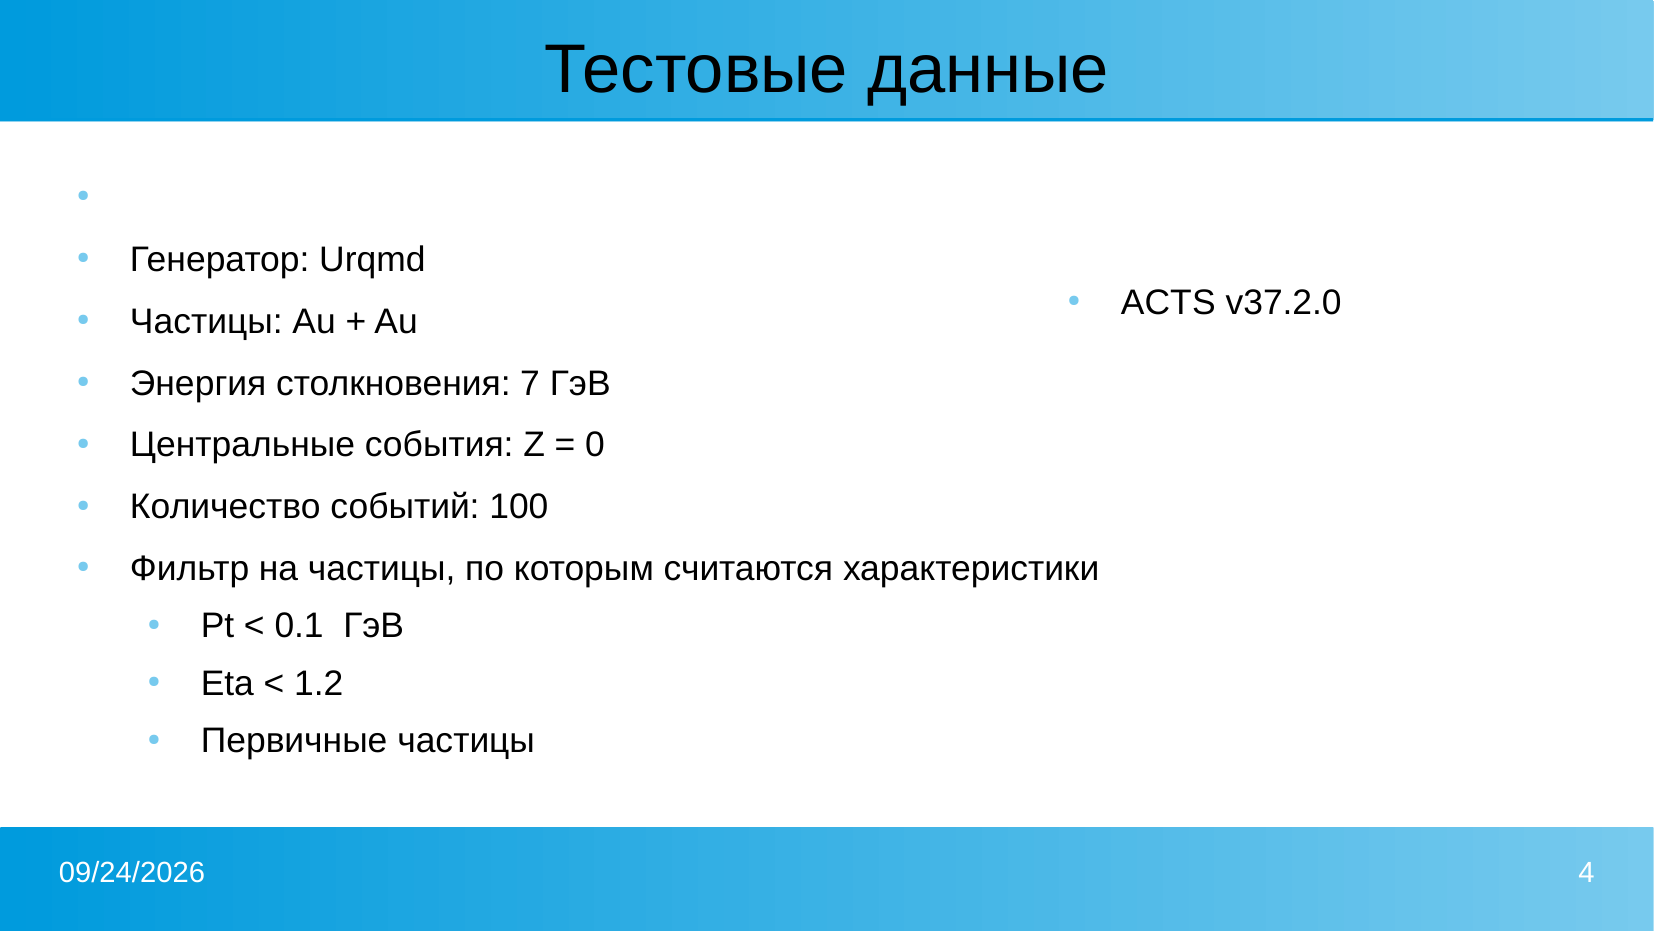

# Тестовые данные
Генератор: Urqmd
Частицы: Au + Au
Энергия столкновения: 7 ГэВ
Центральные события: Z = 0
Количество событий: 100
Фильтр на частицы, по которым считаются характеристики
Pt < 0.1 ГэВ
Eta < 1.2
Первичные частицы
ACTS v37.2.0
4